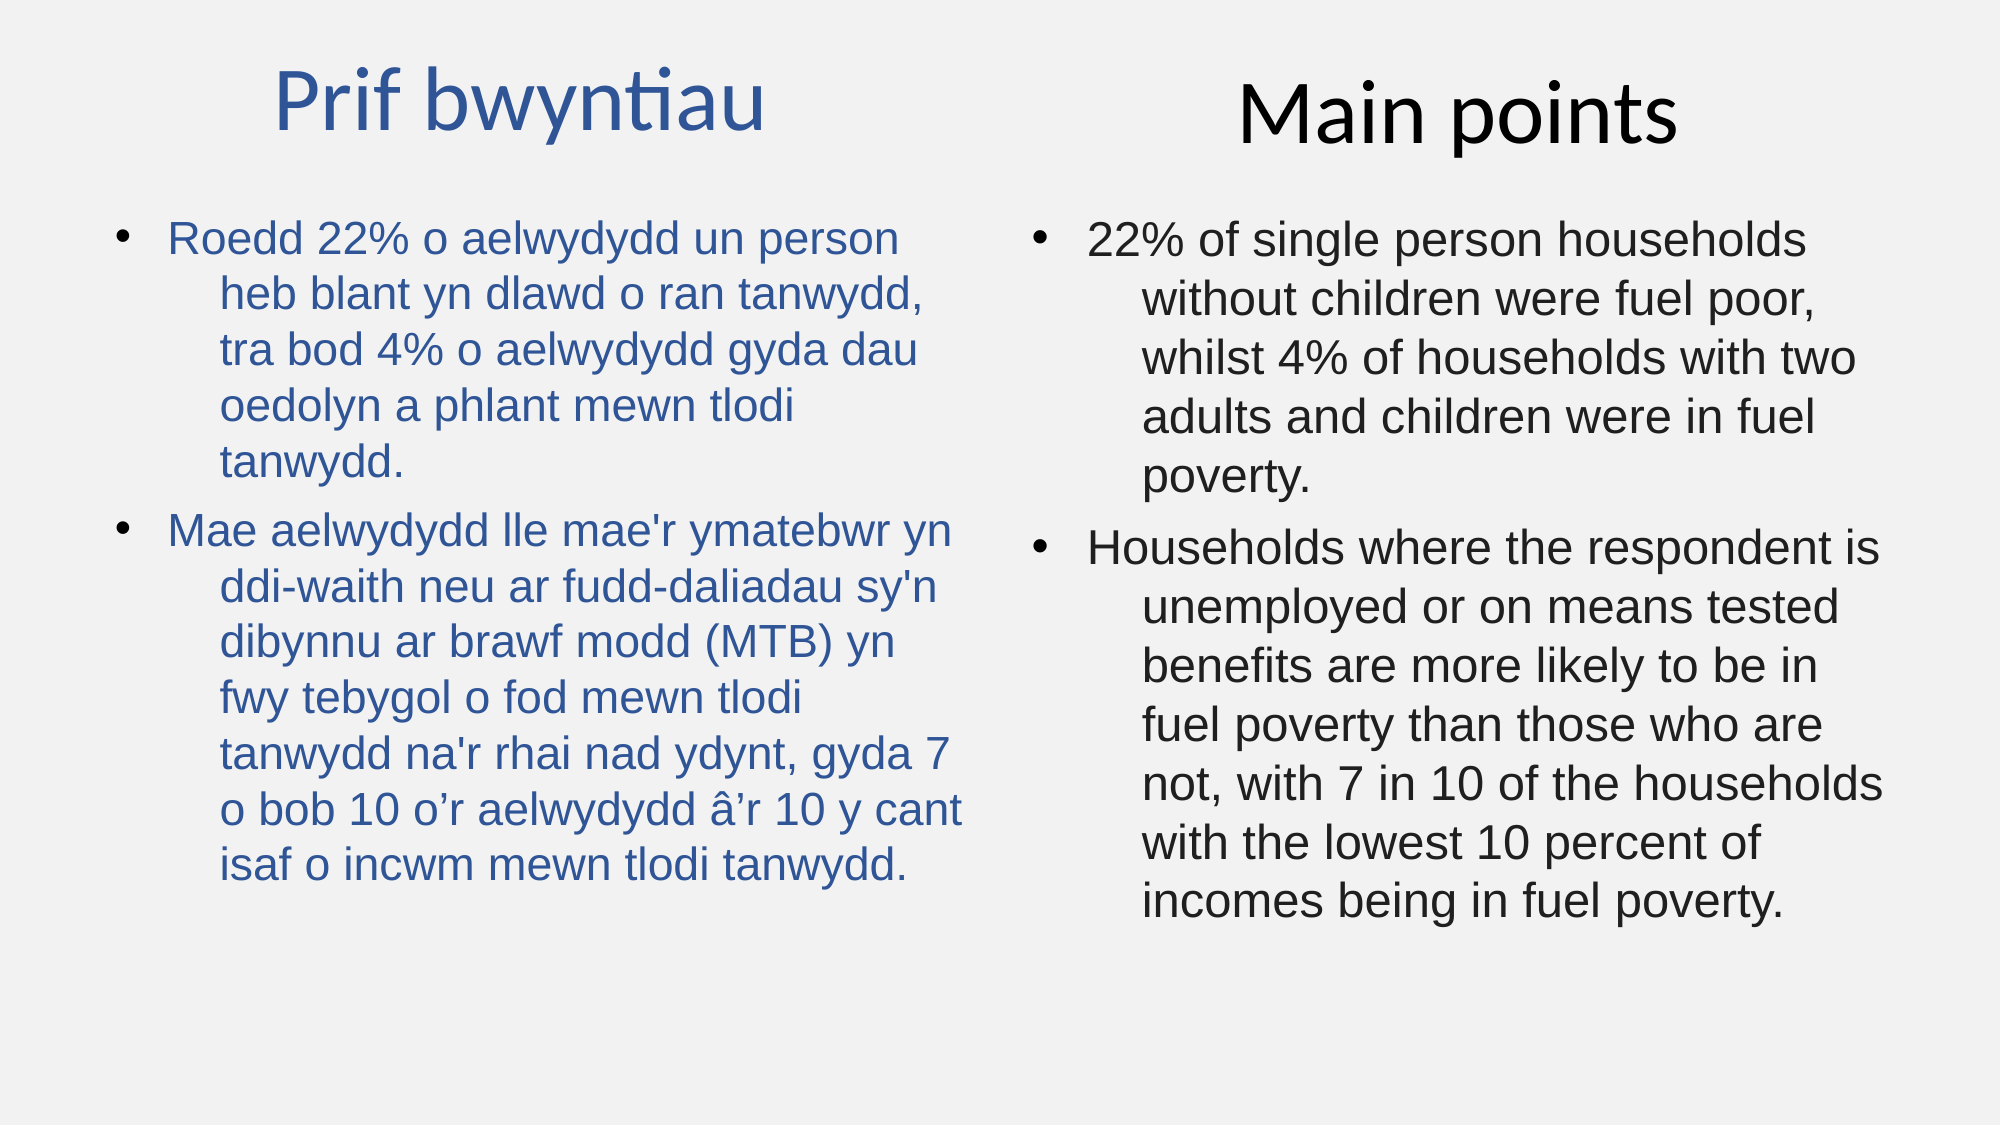

Prif bwyntiau
Main points
Roedd 22% o aelwydydd un person heb blant yn dlawd o ran tanwydd, tra bod 4% o aelwydydd gyda dau oedolyn a phlant mewn tlodi tanwydd.
Mae aelwydydd lle mae'r ymatebwr yn ddi-waith neu ar fudd-daliadau sy'n dibynnu ar brawf modd (MTB) yn fwy tebygol o fod mewn tlodi tanwydd na'r rhai nad ydynt, gyda 7 o bob 10 o’r aelwydydd â’r 10 y cant isaf o incwm mewn tlodi tanwydd.
# 22% of single person households without children were fuel poor, whilst 4% of households with two adults and children were in fuel poverty.
Households where the respondent is unemployed or on means tested benefits are more likely to be in fuel poverty than those who are not, with 7 in 10 of the households with the lowest 10 percent of incomes being in fuel poverty.